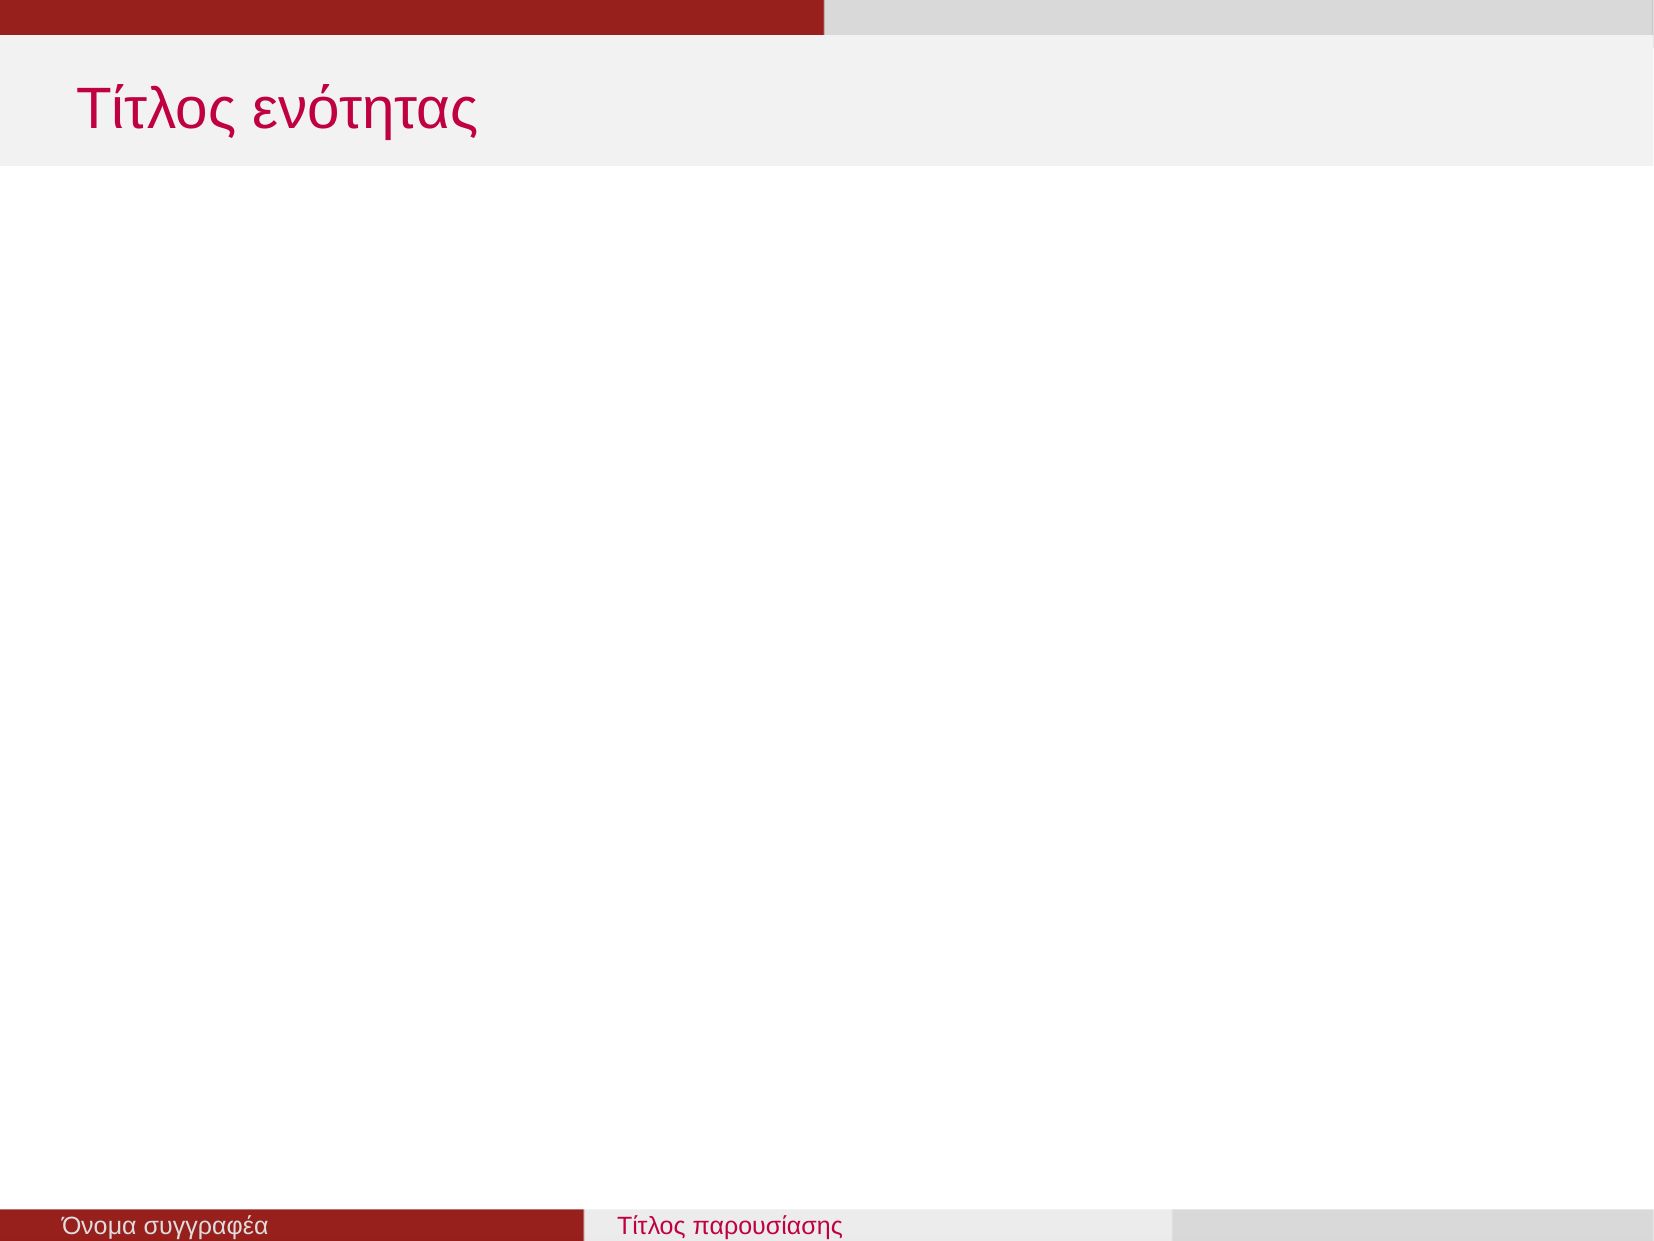

Τίτλος ενότητας
#
Όνομα συγγραφέα
Τίτλος παρουσίασης